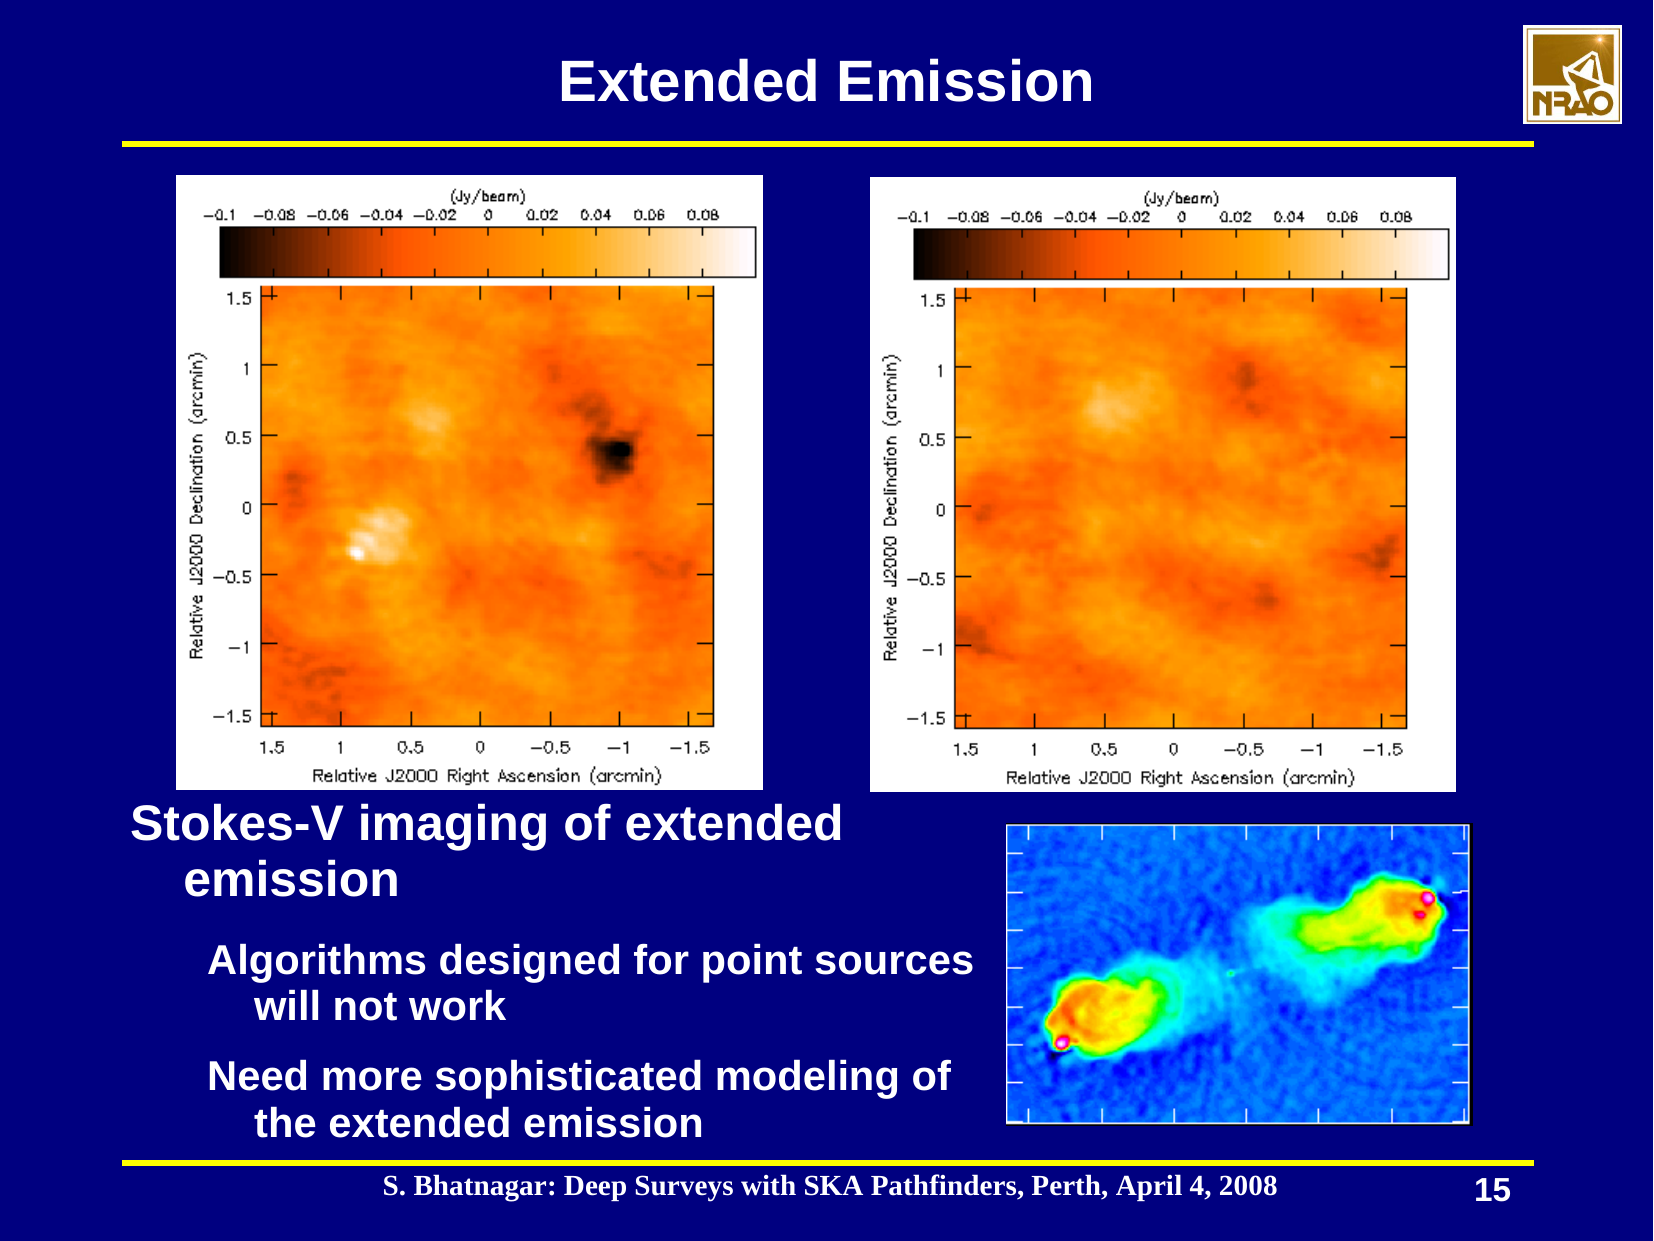

# Extended Emission
Stokes-V imaging of extended emission
Algorithms designed for point sources will not work
Need more sophisticated modeling of the extended emission